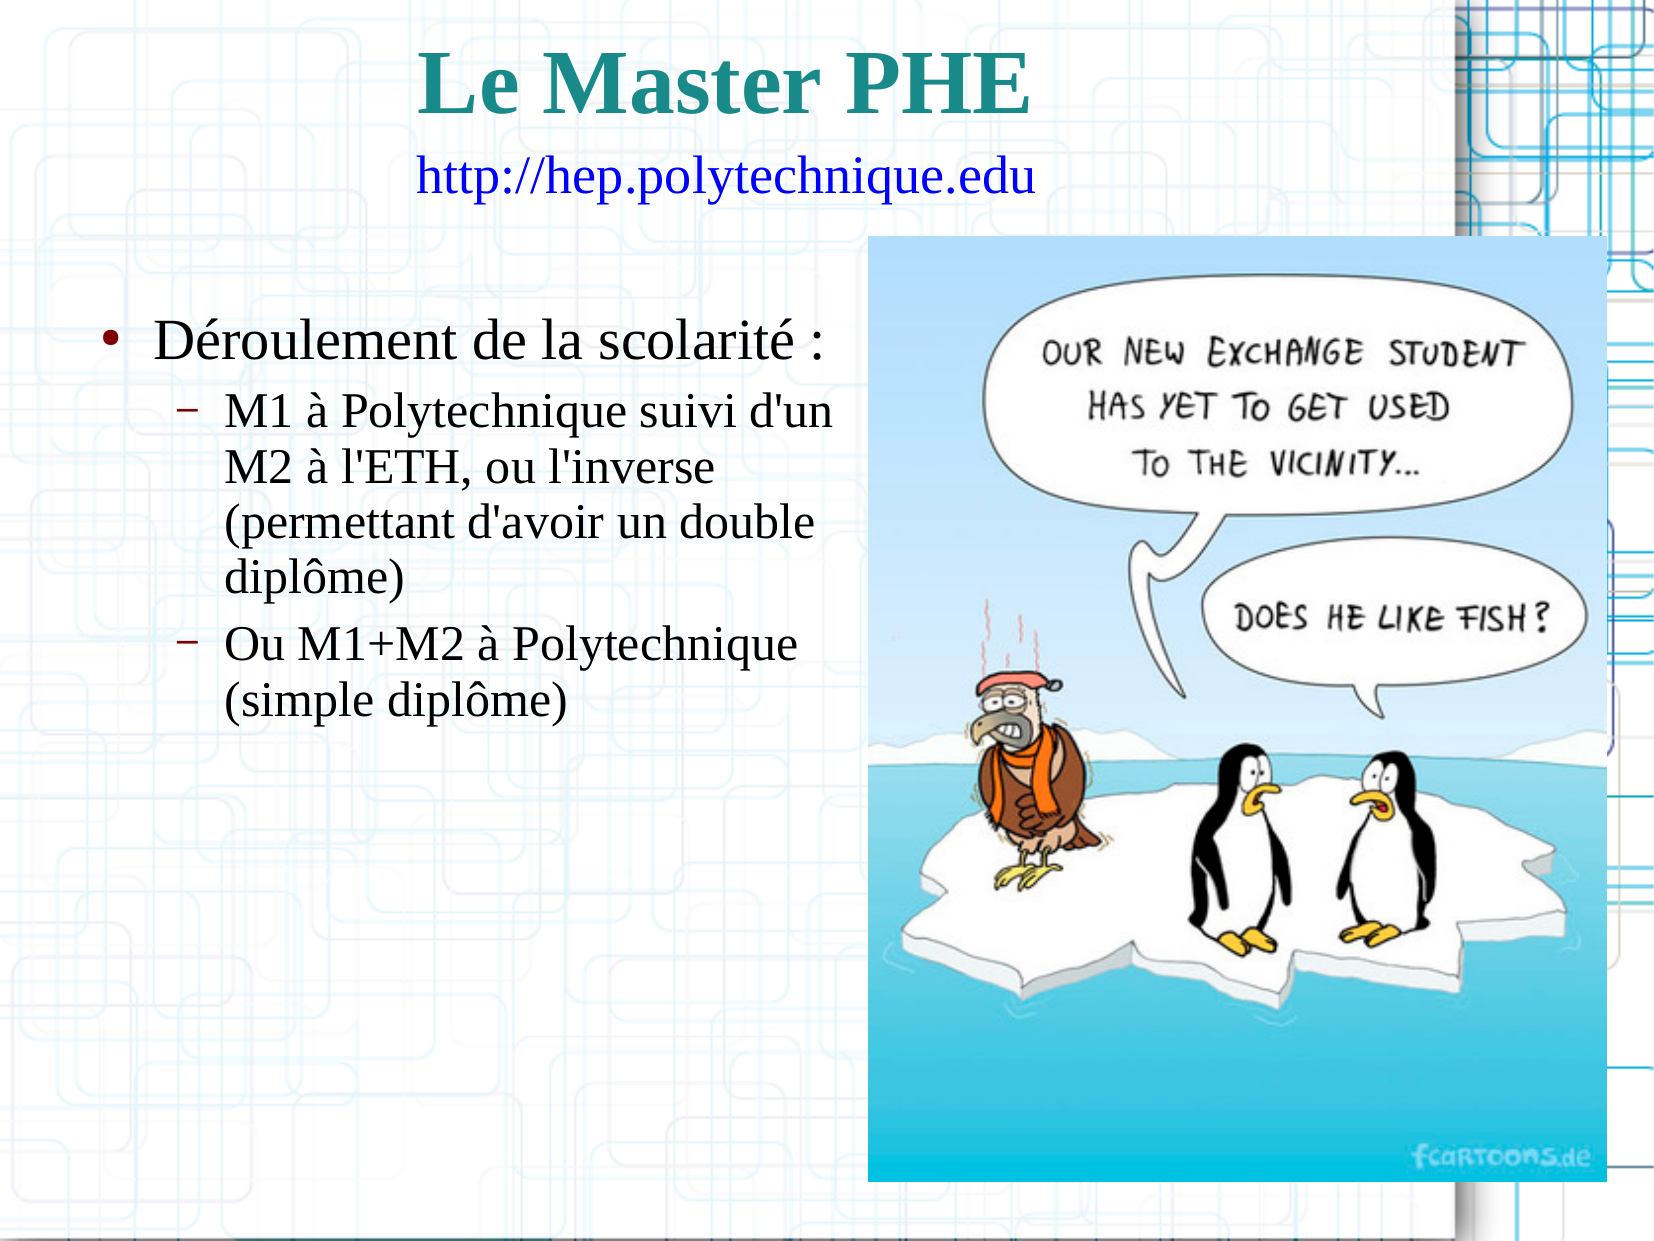

# Le Master PHE
http://hep.polytechnique.edu
Déroulement de la scolarité :
M1 à Polytechnique suivi d'un M2 à l'ETH, ou l'inverse (permettant d'avoir un double diplôme)
Ou M1+M2 à Polytechnique (simple diplôme)